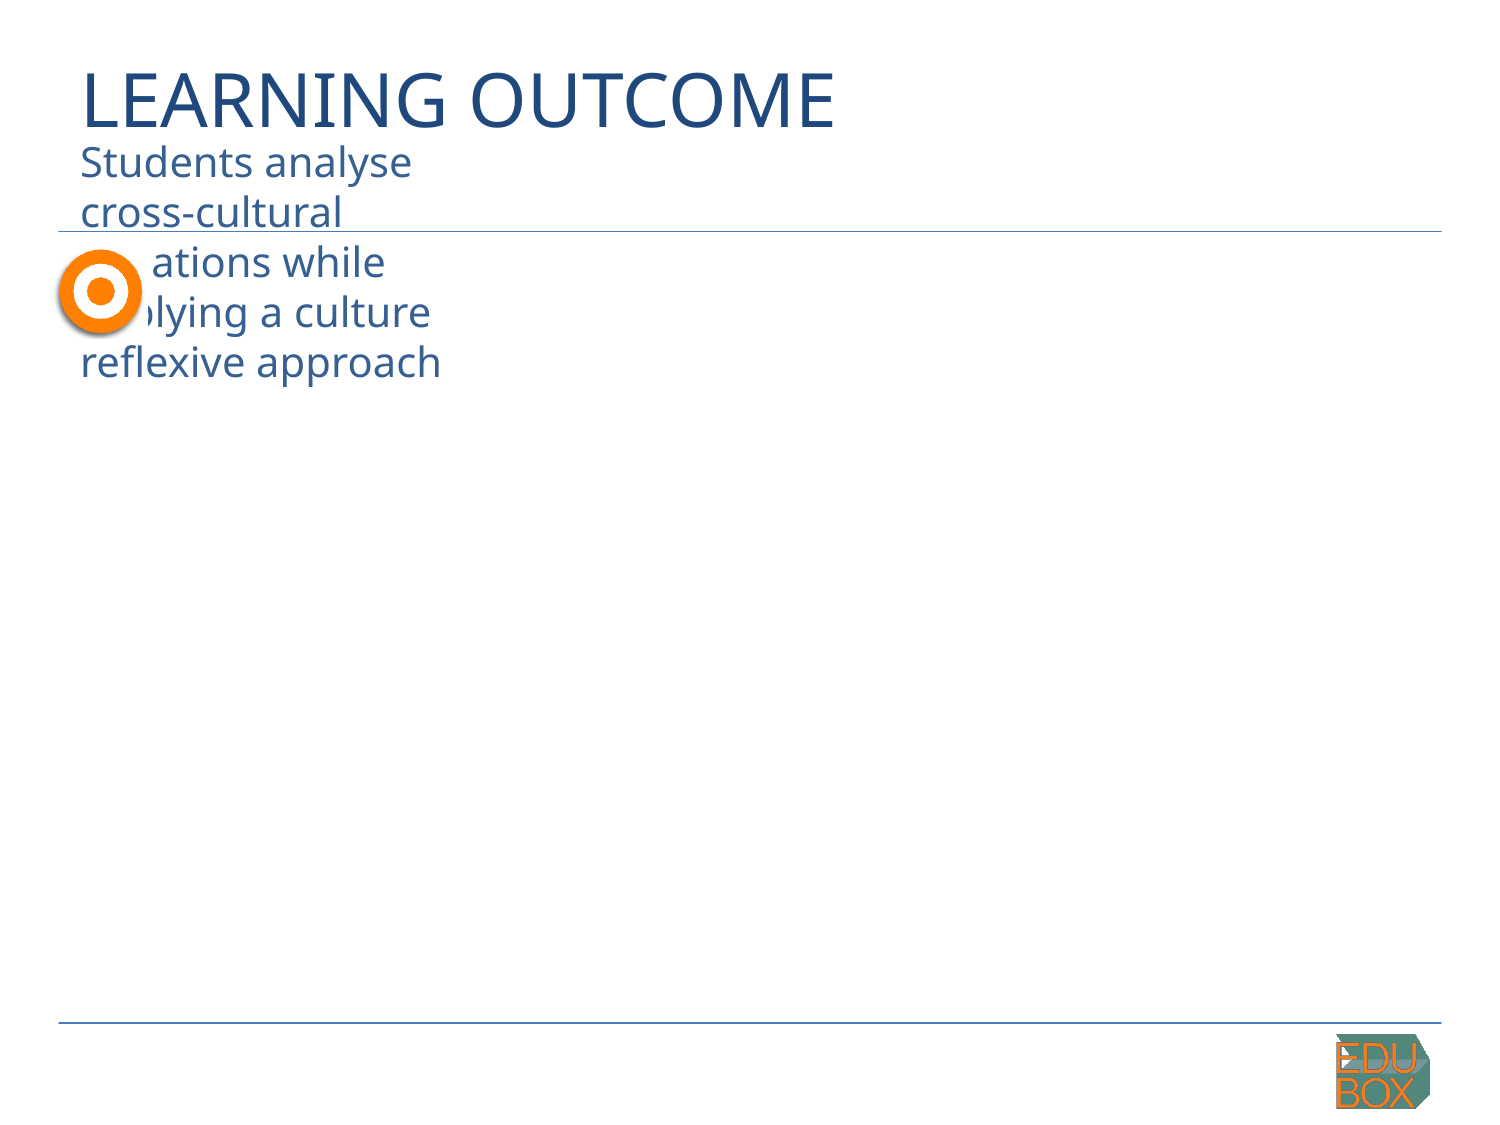

# LEARNING OUTCOME
Students analyse cross-cultural situations while applying a culture reflexive approach